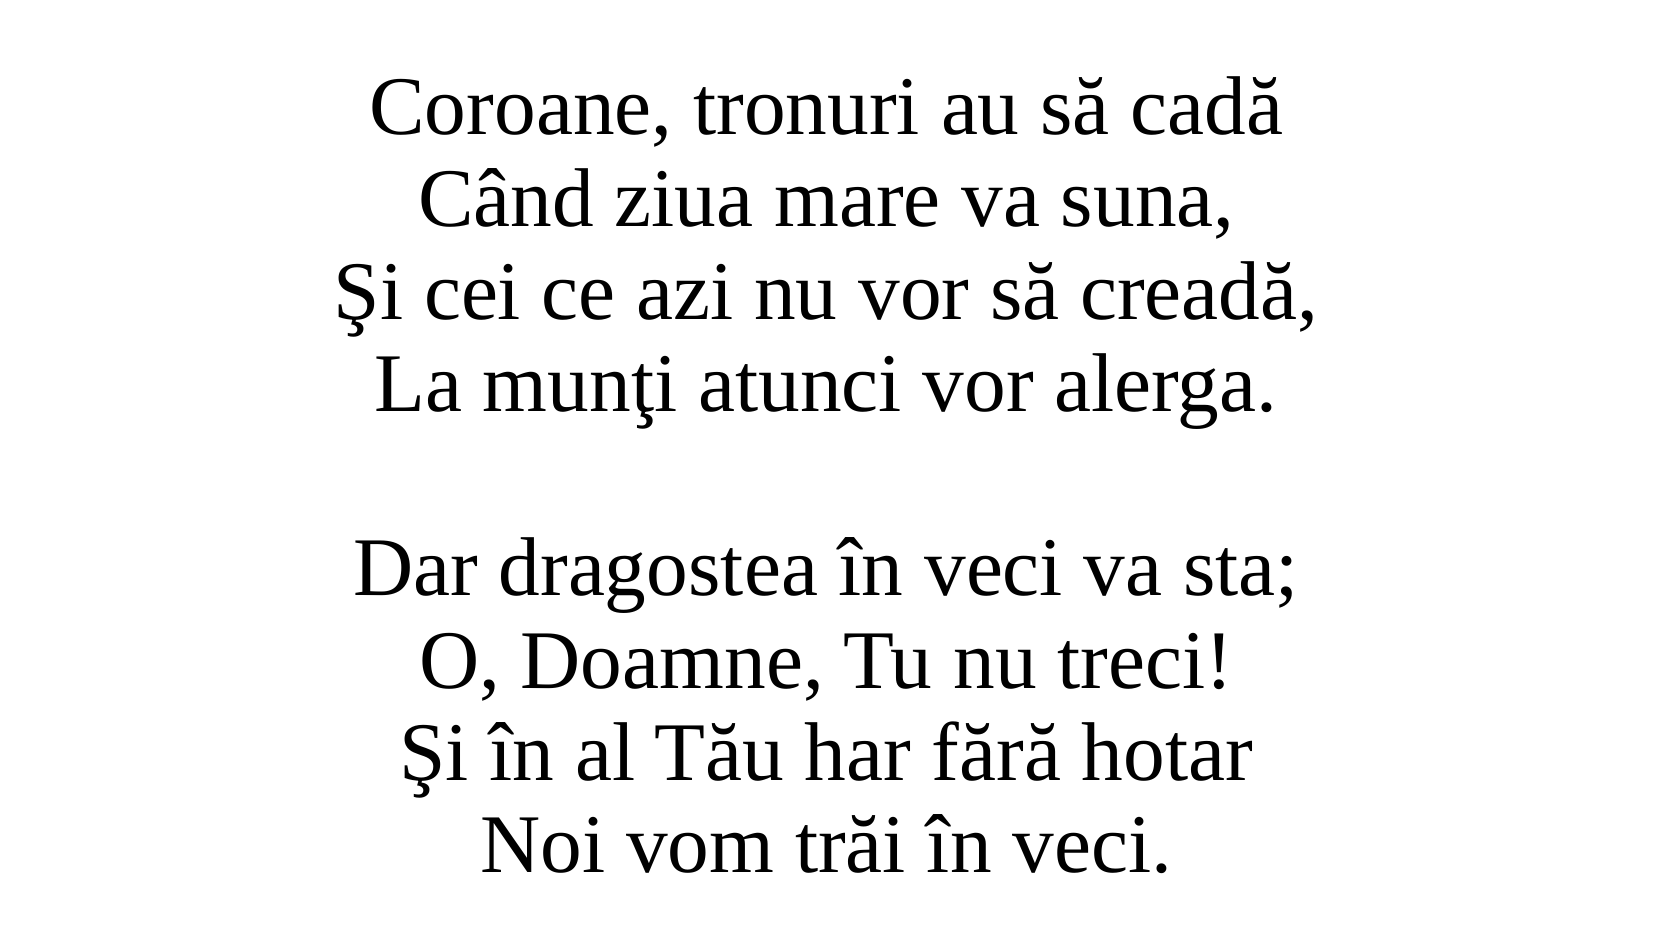

# Coroane, tronuri au să cadă
Când ziua mare va suna,
Şi cei ce azi nu vor să creadă,
La munţi atunci vor alerga.
Dar dragostea în veci va sta;
O, Doamne, Tu nu treci!
Şi în al Tău har fără hotar
Noi vom trăi în veci.